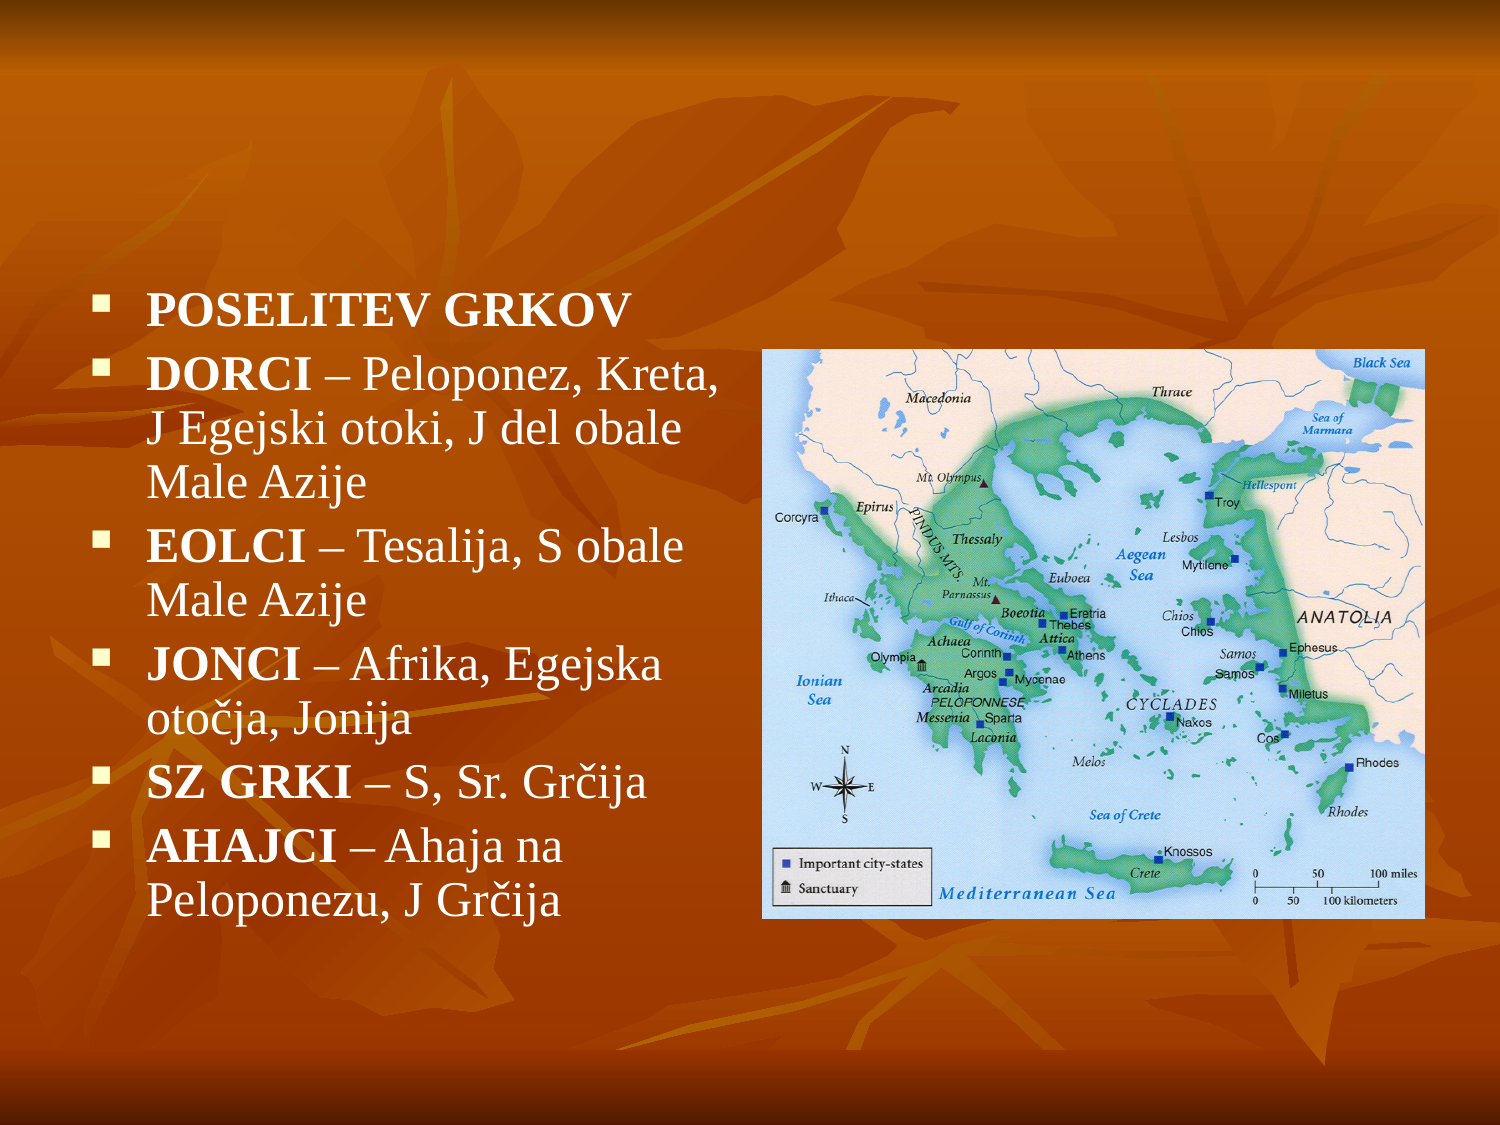

#
POSELITEV GRKOV
DORCI – Peloponez, Kreta, J Egejski otoki, J del obale Male Azije
EOLCI – Tesalija, S obale Male Azije
JONCI – Afrika, Egejska otočja, Jonija
SZ GRKI – S, Sr. Grčija
AHAJCI – Ahaja na Peloponezu, J Grčija